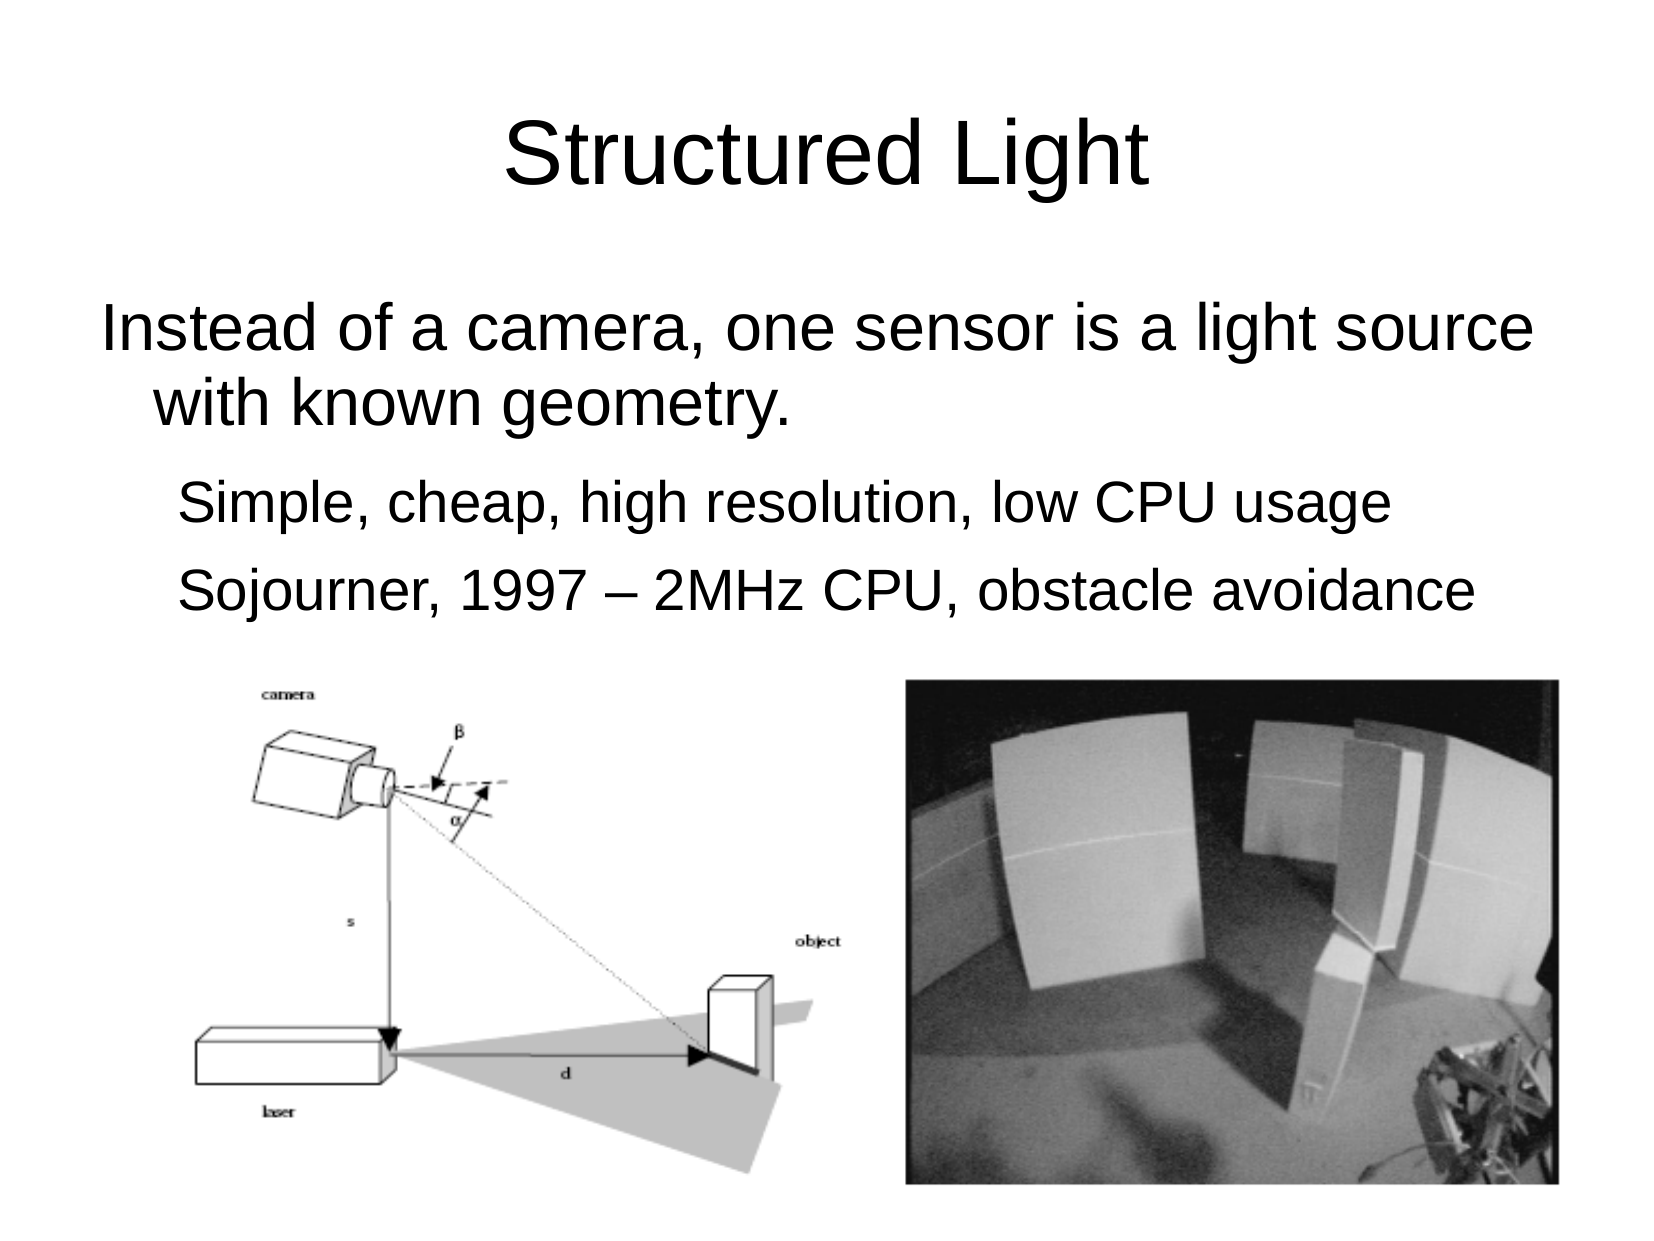

# Structured Light
Instead of a camera, one sensor is a light source with known geometry.
Simple, cheap, high resolution, low CPU usage
Sojourner, 1997 – 2MHz CPU, obstacle avoidance